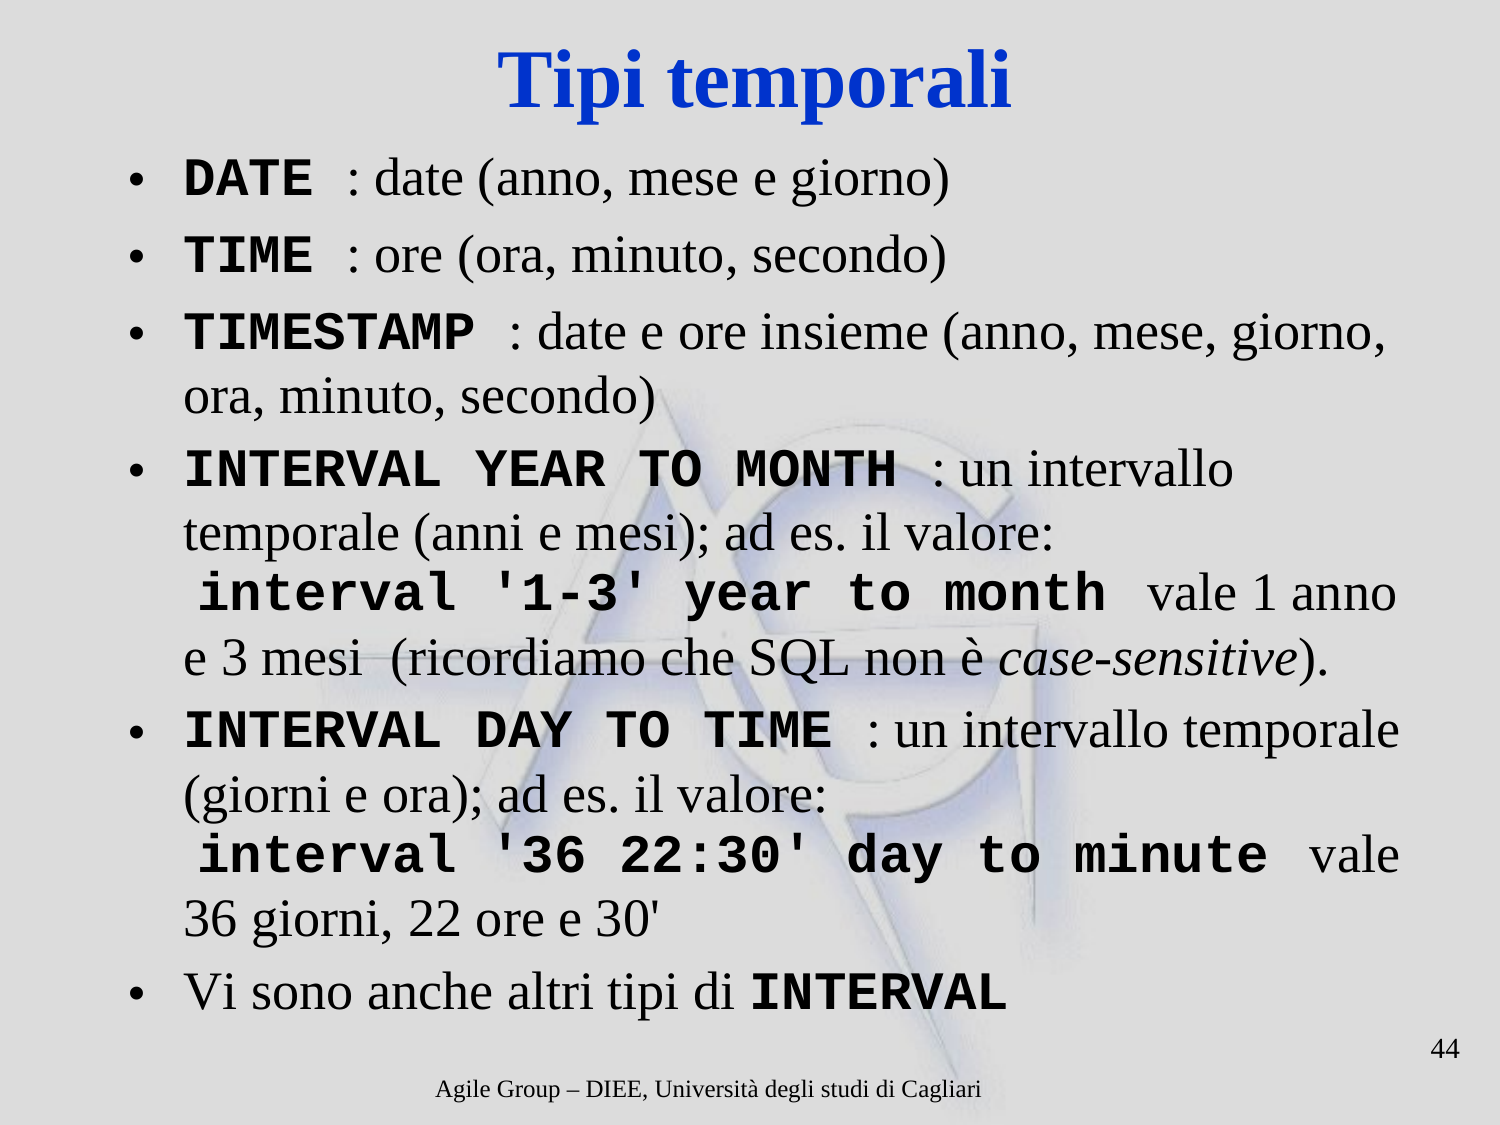

# Tipi temporali
DATE : date (anno, mese e giorno)
TIME : ore (ora, minuto, secondo)
TIMESTAMP : date e ore insieme (anno, mese, giorno, ora, minuto, secondo)
INTERVAL YEAR TO MONTH : un intervallo temporale (anni e mesi); ad es. il valore:
 interval '1-3' year to month vale 1 anno e 3 mesi (ricordiamo che SQL non è case-sensitive).
INTERVAL DAY TO TIME : un intervallo temporale (giorni e ora); ad es. il valore:
 interval '36 22:30' day to minute vale 36 giorni, 22 ore e 30'
Vi sono anche altri tipi di INTERVAL
44